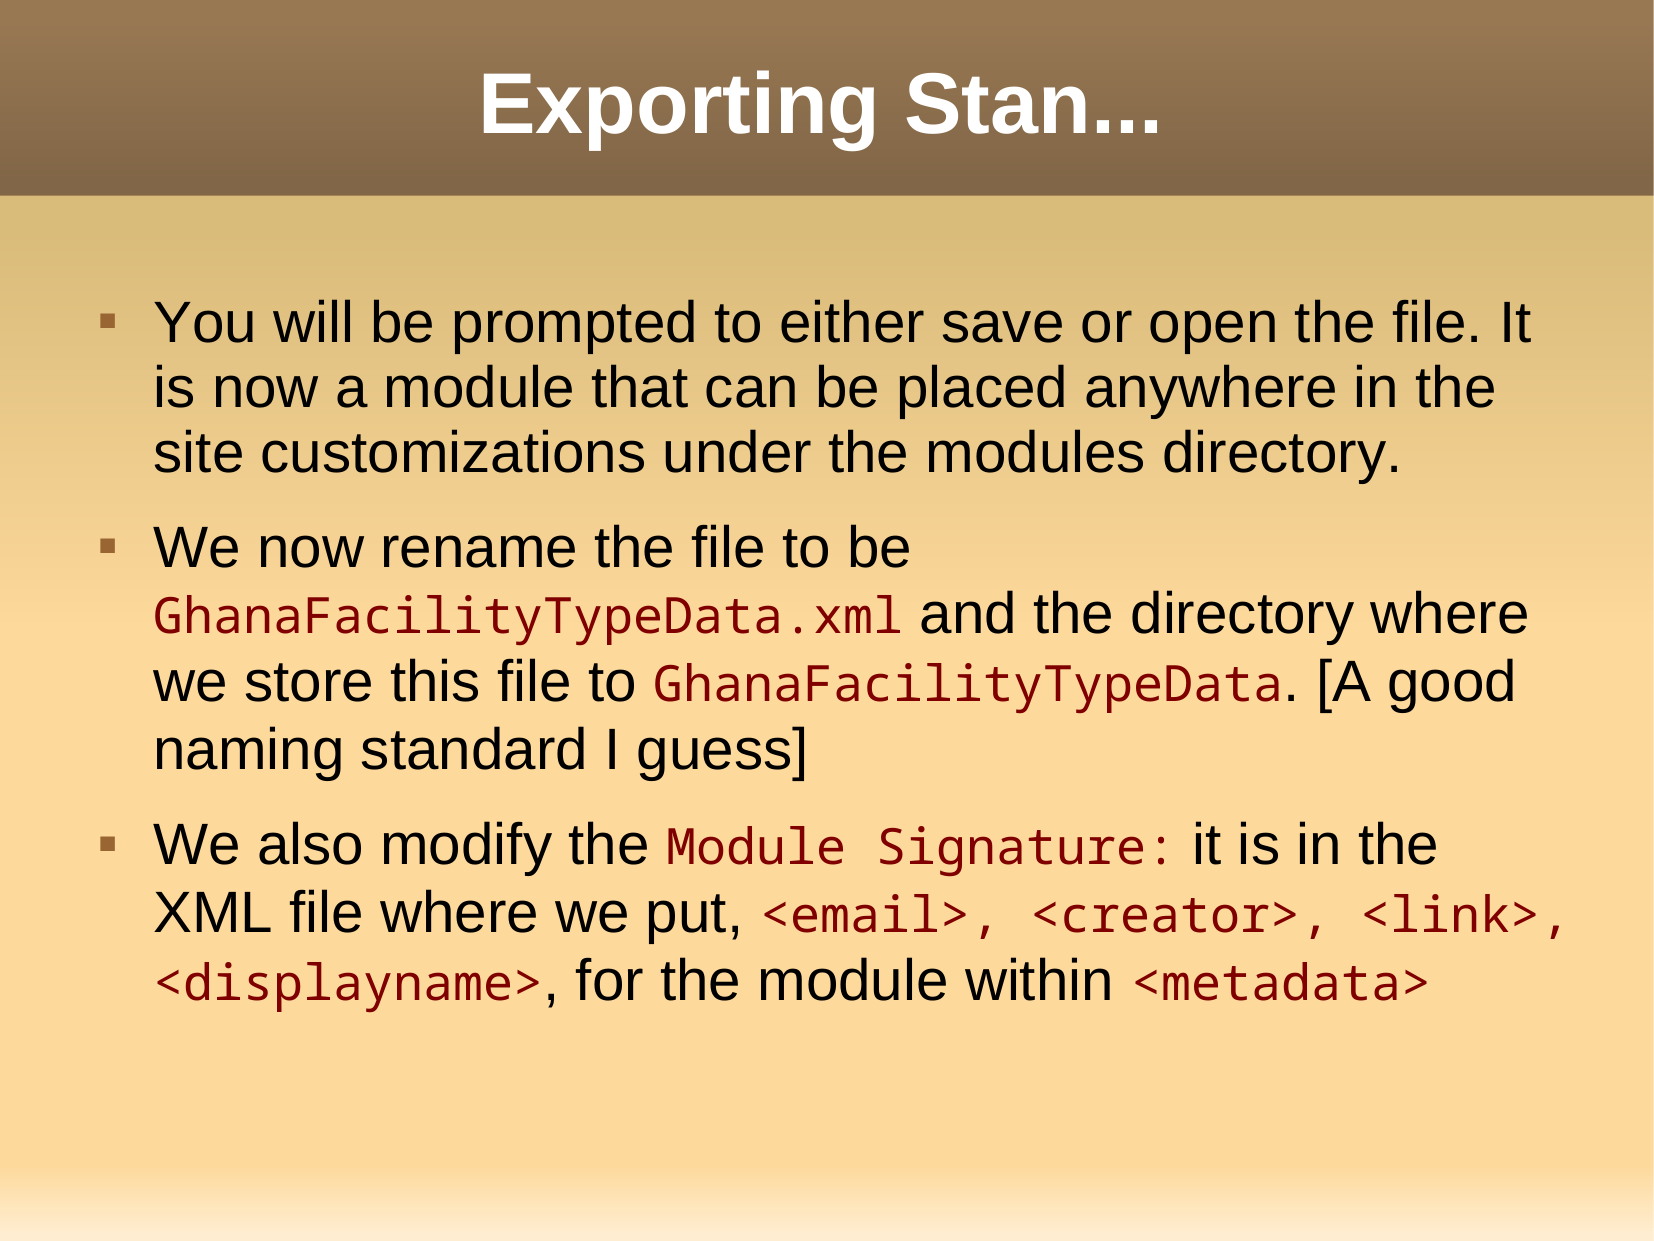

# Exporting Stan...
You will be prompted to either save or open the file. It is now a module that can be placed anywhere in the site customizations under the modules directory.
We now rename the file to be GhanaFacilityTypeData.xml and the directory where we store this file to GhanaFacilityTypeData. [A good naming standard I guess]
We also modify the Module Signature: it is in the XML file where we put, <email>, <creator>, <link>, <displayname>, for the module within <metadata>